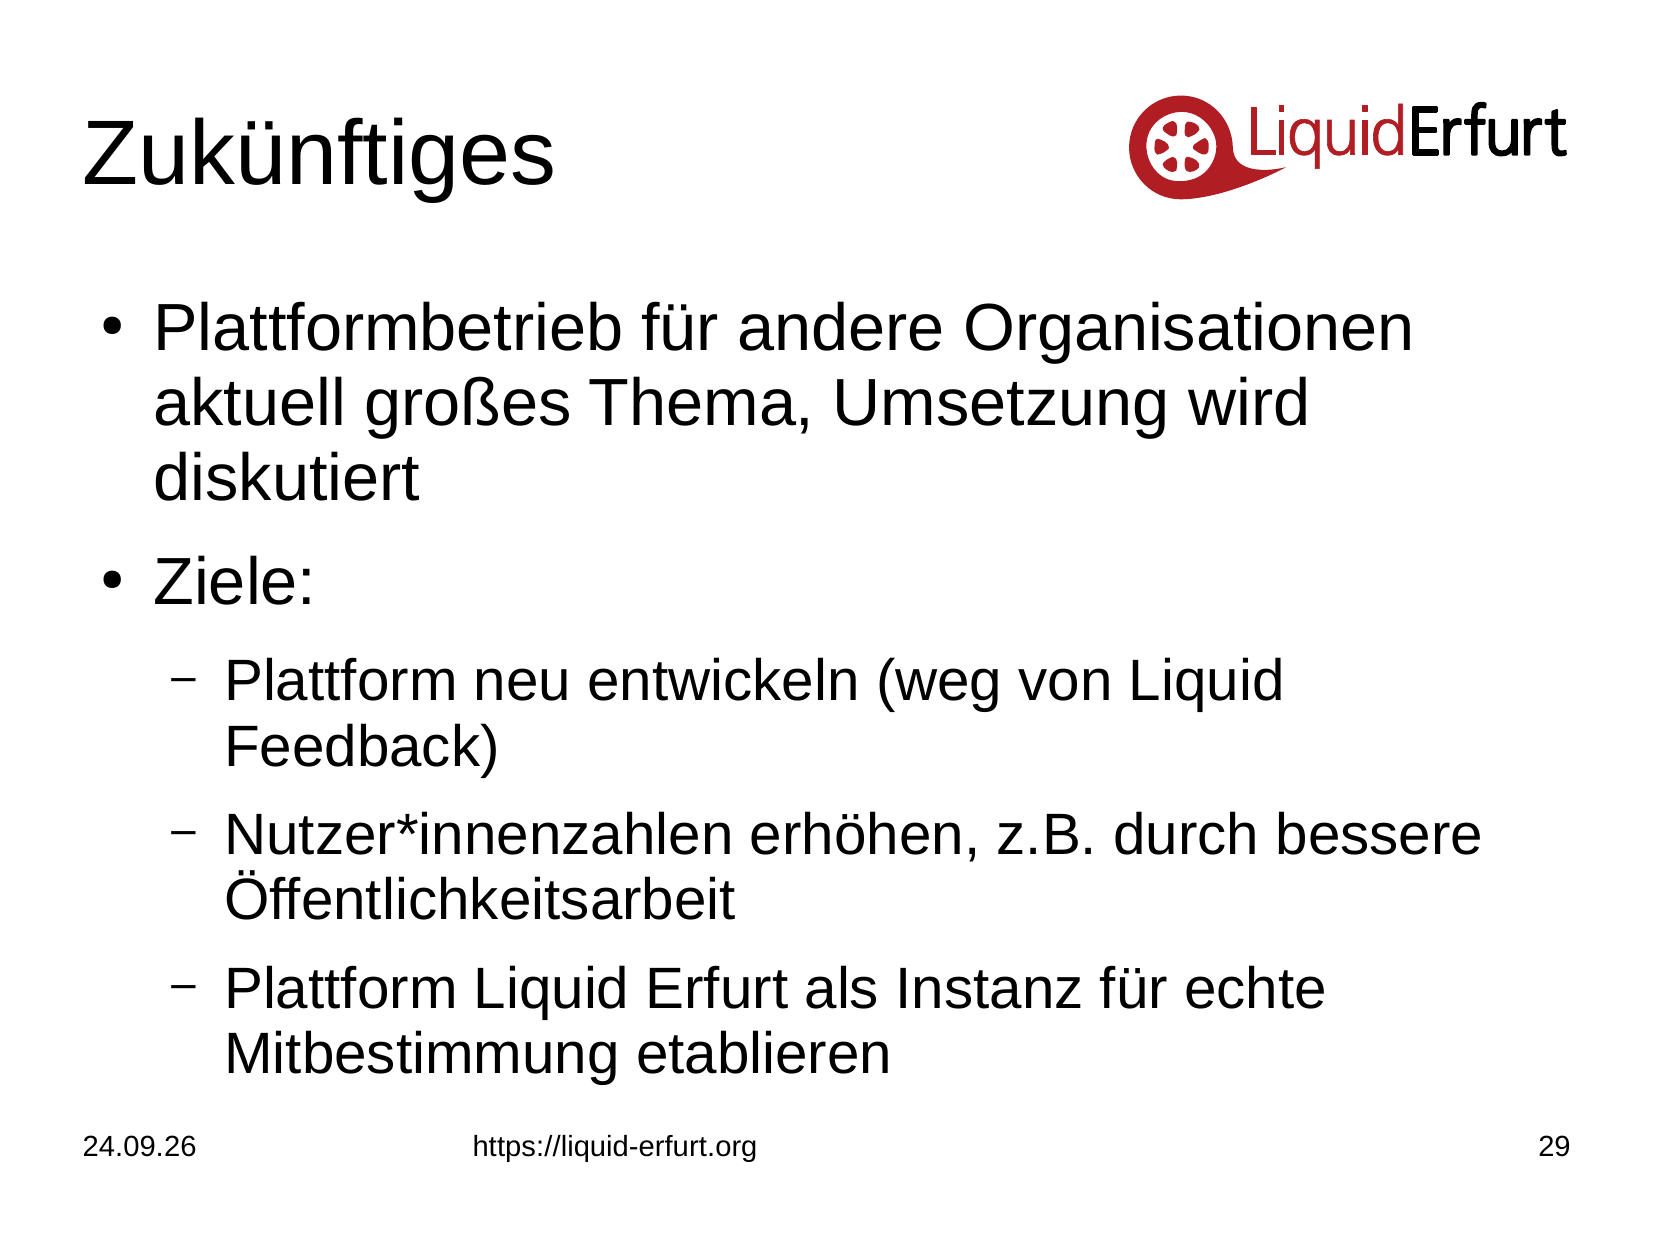

# Zukünftiges
Plattformbetrieb für andere Organisationen aktuell großes Thema, Umsetzung wird diskutiert
Ziele:
Plattform neu entwickeln (weg von Liquid Feedback)
Nutzer*innenzahlen erhöhen, z.B. durch bessere Öffentlichkeitsarbeit
Plattform Liquid Erfurt als Instanz für echte Mitbestimmung etablieren
https://liquid-erfurt.org
29